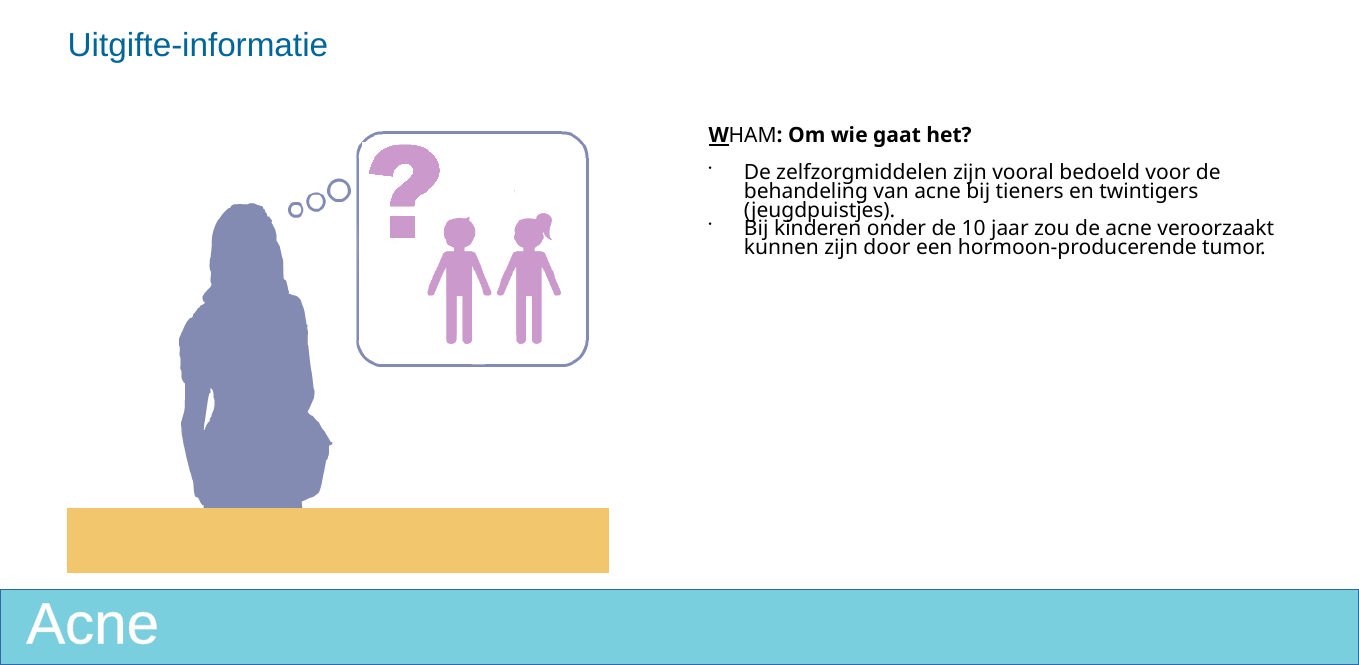

# Uitgifte-informatie
WHAM: Om wie gaat het?
De zelfzorgmiddelen zijn vooral bedoeld voor de behandeling van acne bij tieners en twintigers (jeugdpuistjes).
Bij kinderen onder de 10 jaar zou de acne veroorzaakt kunnen zijn door een hormoon-producerende tumor.
Acne